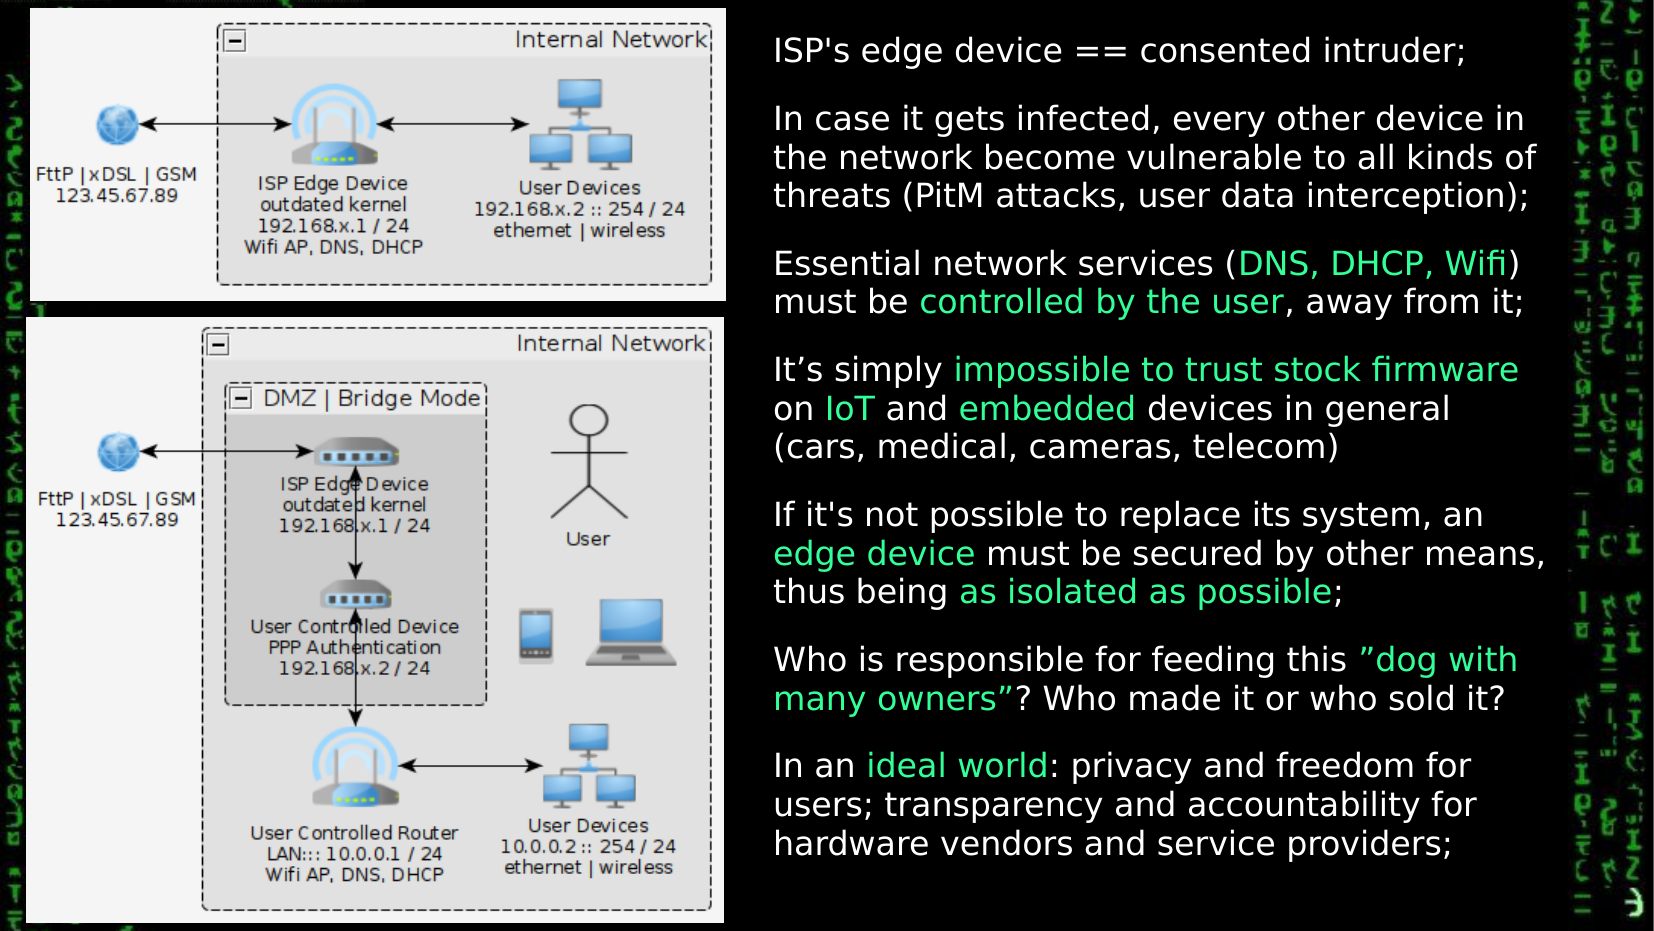

# ISP's edge device == consented intruder;
In case it gets infected, every other device in the network become vulnerable to all kinds of threats (PitM attacks, user data interception);
Essential network services (DNS, DHCP, Wifi) must be controlled by the user, away from it;
It’s simply impossible to trust stock firmware on IoT and embedded devices in general (cars, medical, cameras, telecom)
If it's not possible to replace its system, an edge device must be secured by other means, thus being as isolated as possible;
Who is responsible for feeding this ”dog with many owners”? Who made it or who sold it?
In an ideal world: privacy and freedom for users; transparency and accountability for hardware vendors and service providers;